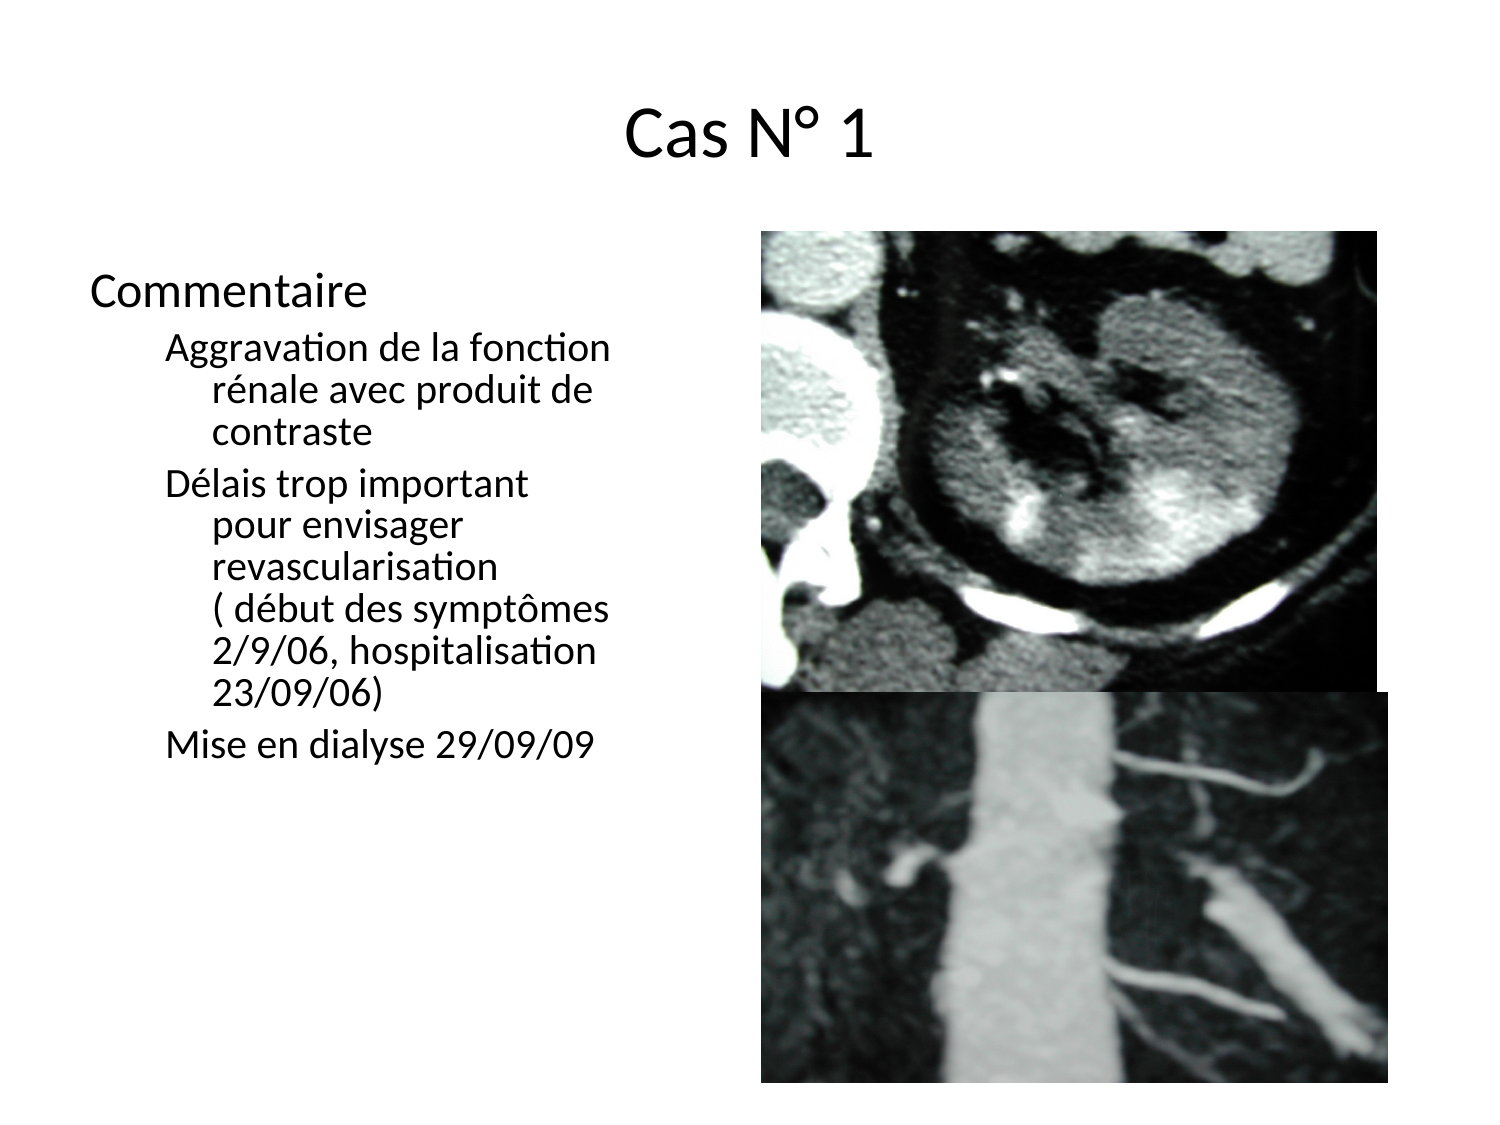

# Cas N° 1
Commentaire
Aggravation de la fonction rénale avec produit de contraste
Délais trop important pour envisager revascularisation ( début des symptômes 2/9/06, hospitalisation 23/09/06)
Mise en dialyse 29/09/09